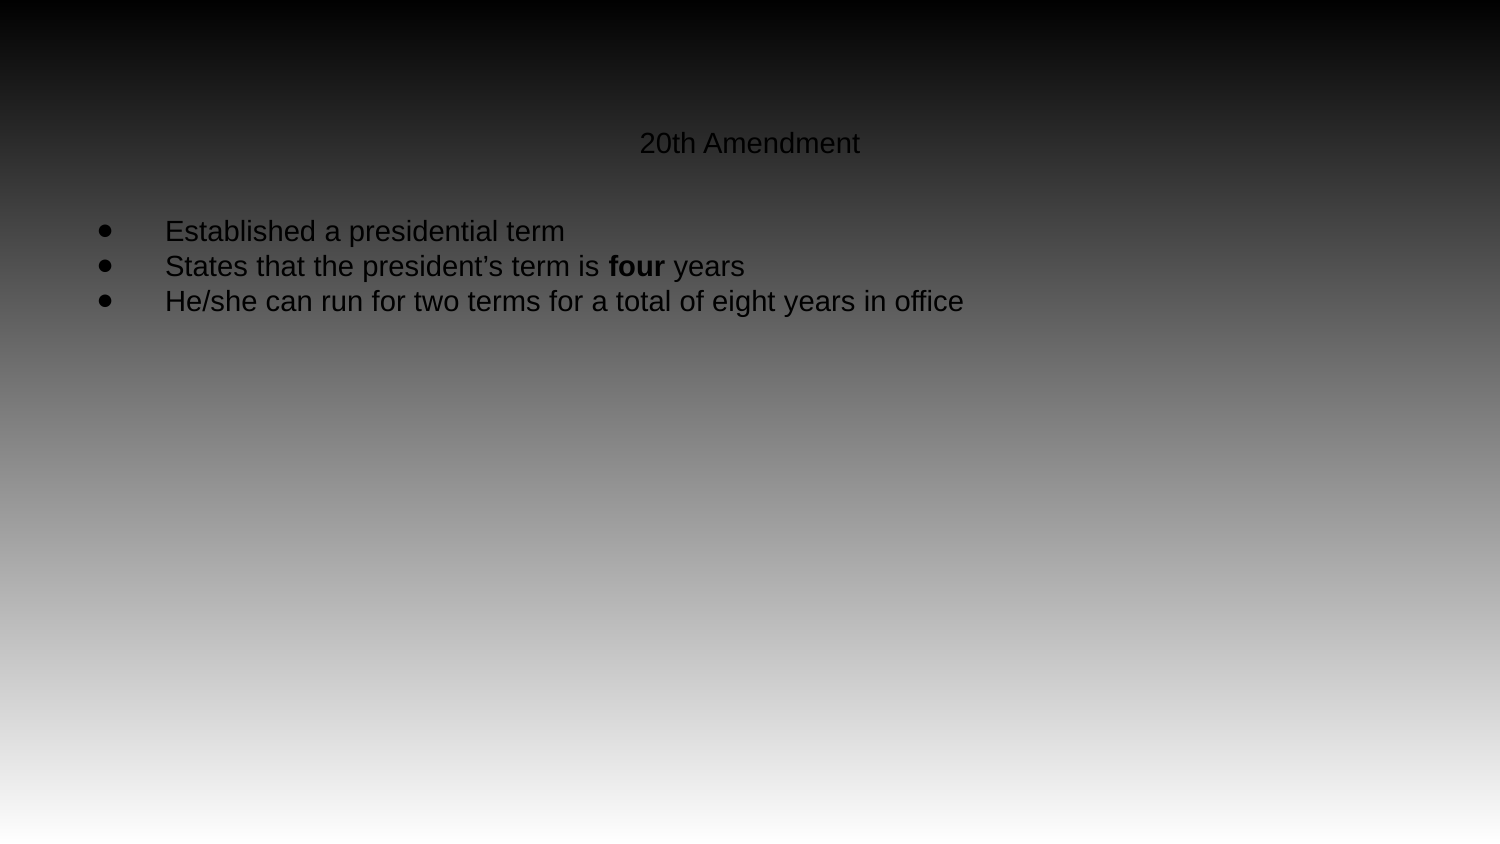

# 20th Amendment
Established a presidential term
States that the president’s term is four years
He/she can run for two terms for a total of eight years in office